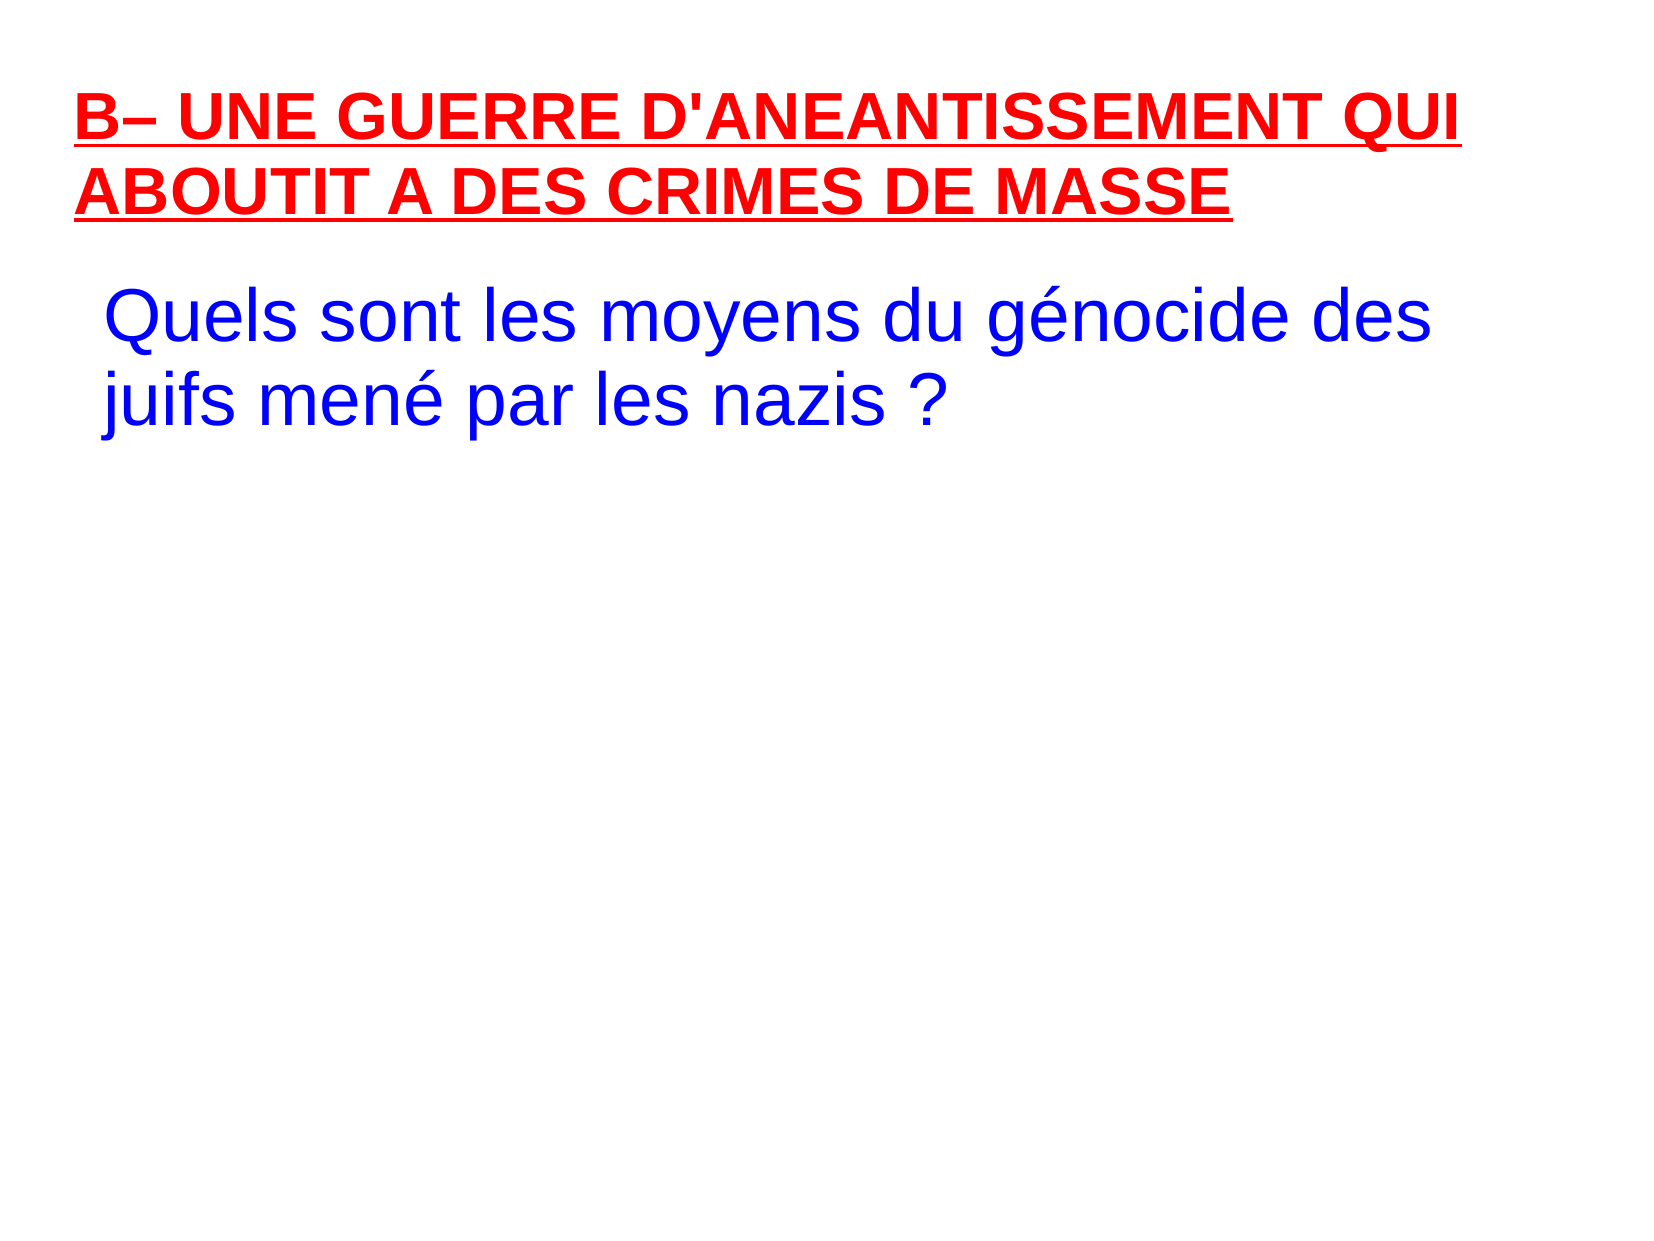

B– UNE GUERRE D'ANEANTISSEMENT QUI ABOUTIT A DES CRIMES DE MASSE
Quels sont les moyens du génocide des juifs mené par les nazis ?